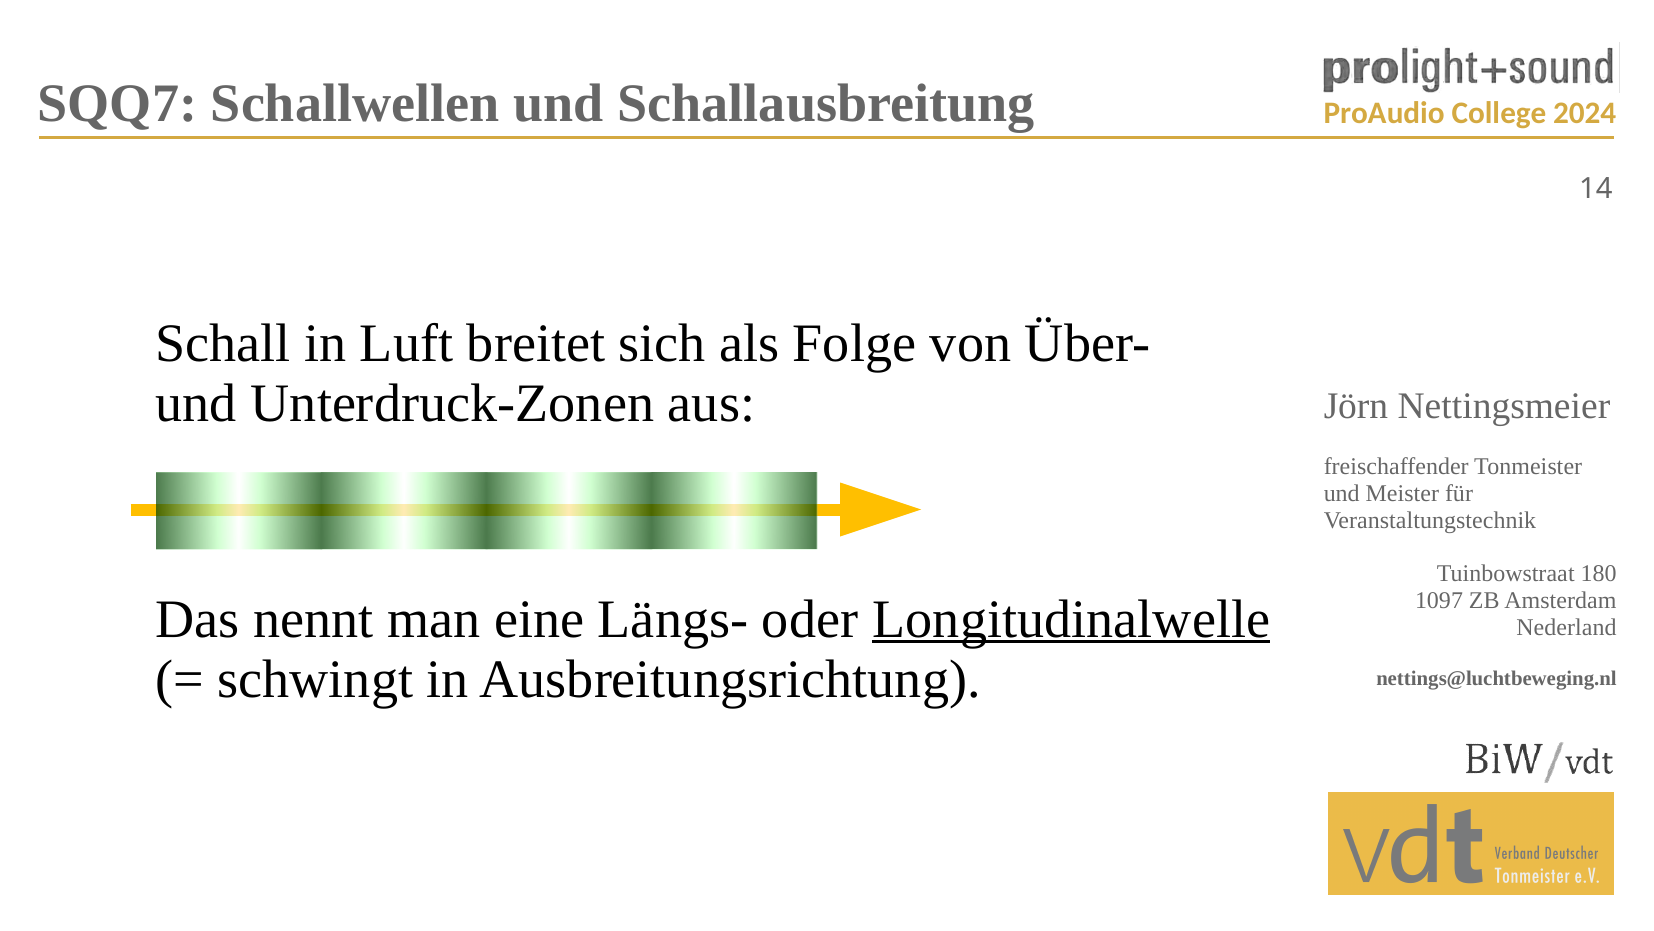

SQQ7: Schallwellen und Schallausbreitung
14
# Schall in Luft breitet sich als Folge von Über- und Unterdruck-Zonen aus:
Das nennt man eine Längs- oder Longitudinalwelle
(= schwingt in Ausbreitungsrichtung).